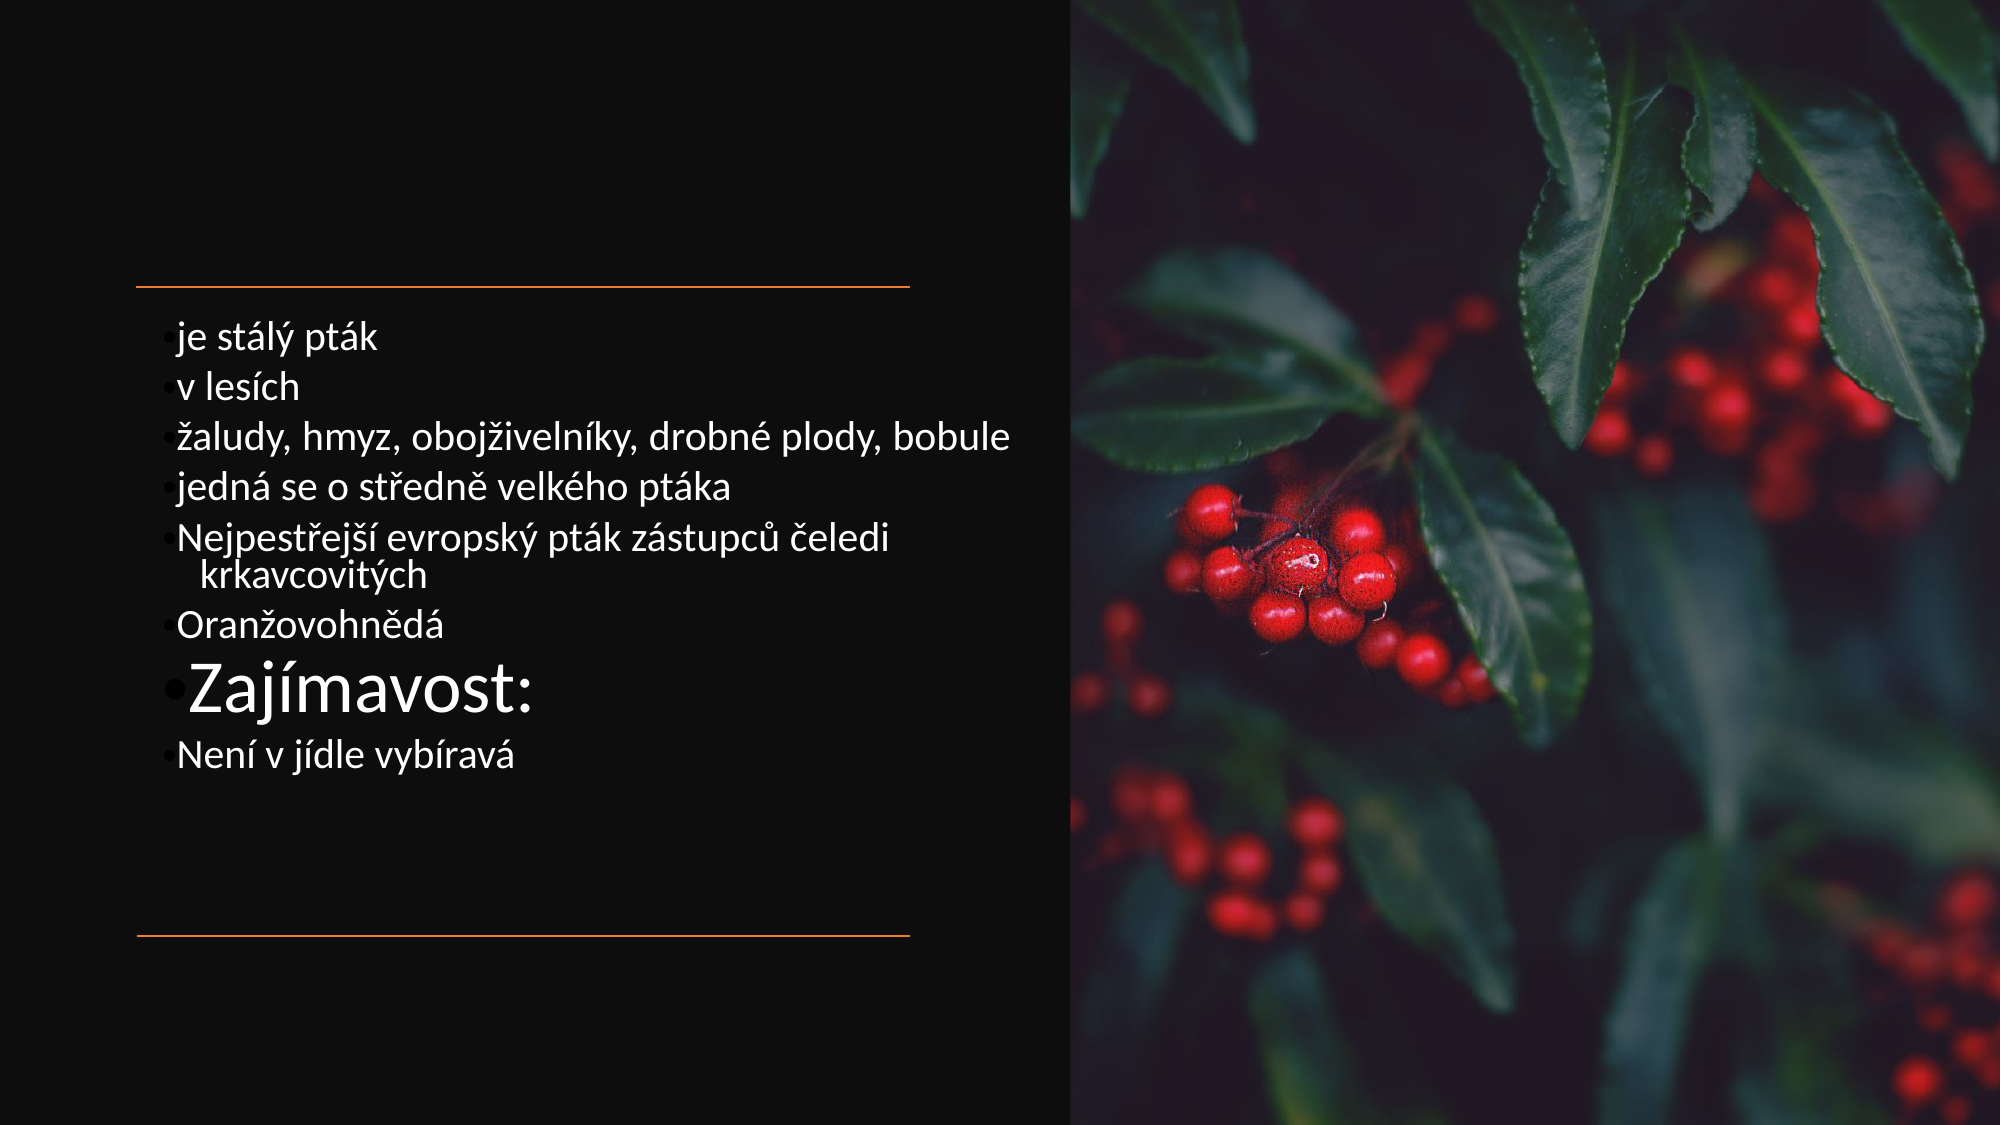

je stálý pták
v lesích
žaludy, hmyz, obojživelníky, drobné plody, bobule
jedná se o středně velkého ptáka
Nejpestřejší evropský pták zástupců čeledi krkavcovitých
Oranžovohnědá
Zajímavost:
Není v jídle vybíravá